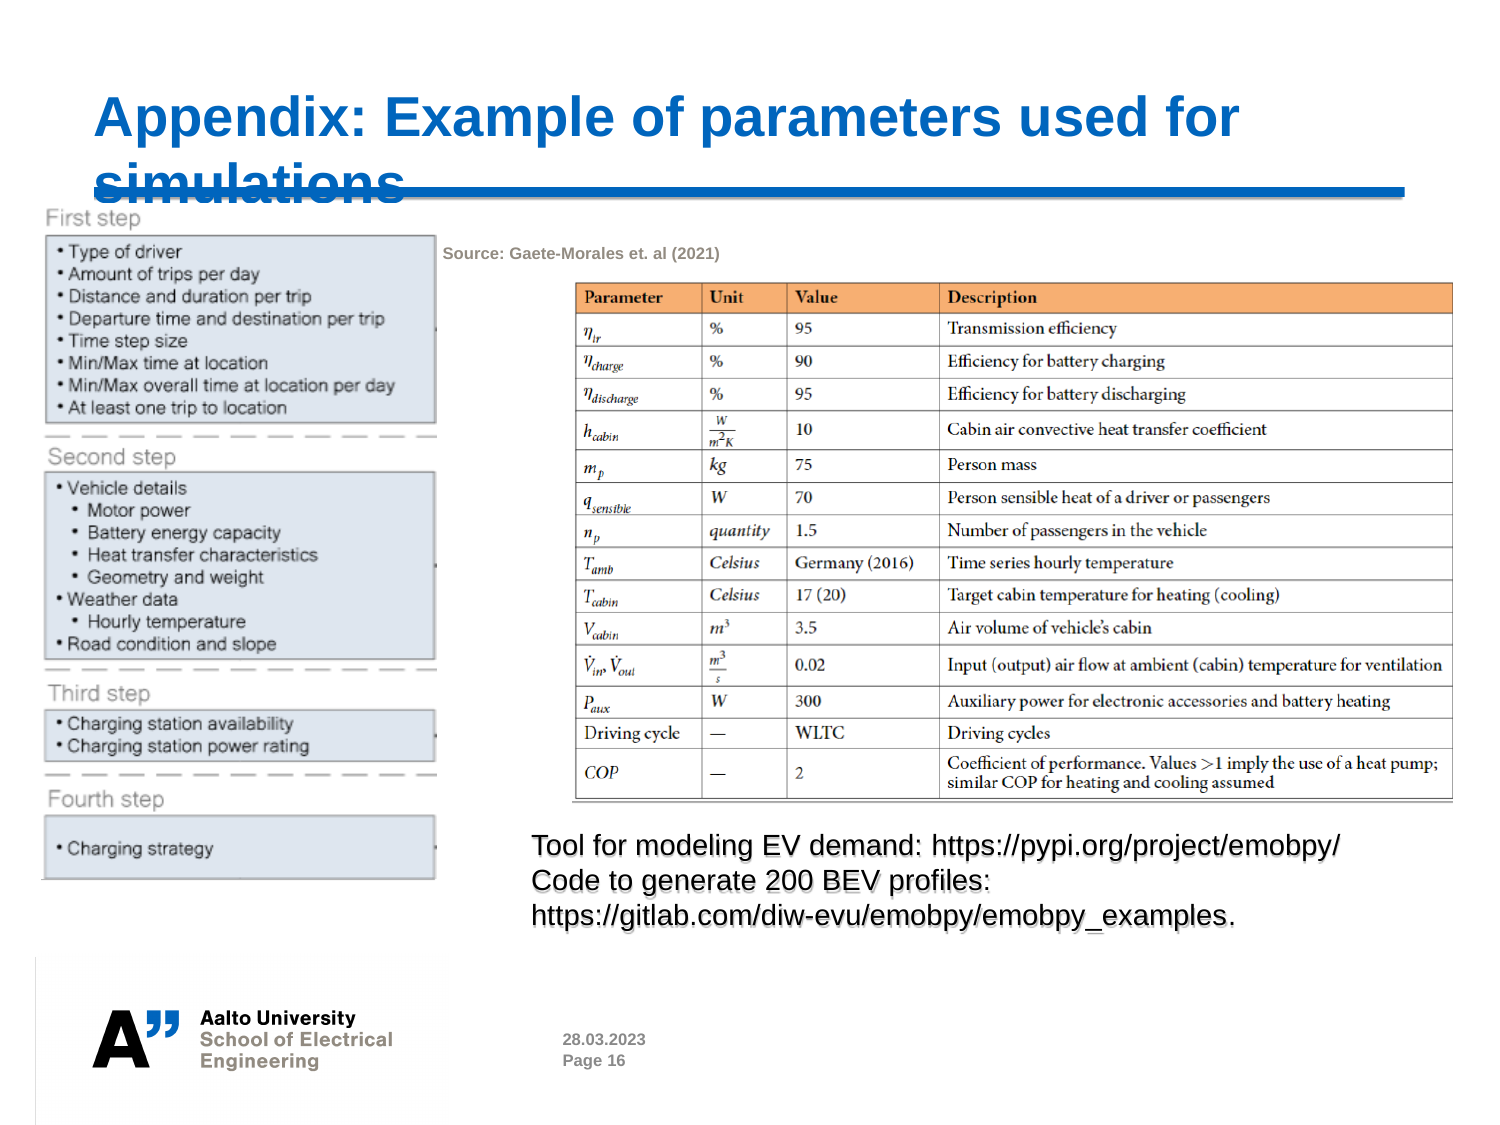

# Appendix: Example of parameters used for simulations
Source: Gaete-Morales et. al (2021)
Tool for modeling EV demand: https://pypi.org/project/emobpy/
Code to generate 200 BEV profiles: https://gitlab.com/diw-evu/emobpy/emobpy_examples.
28.03.2023
Page